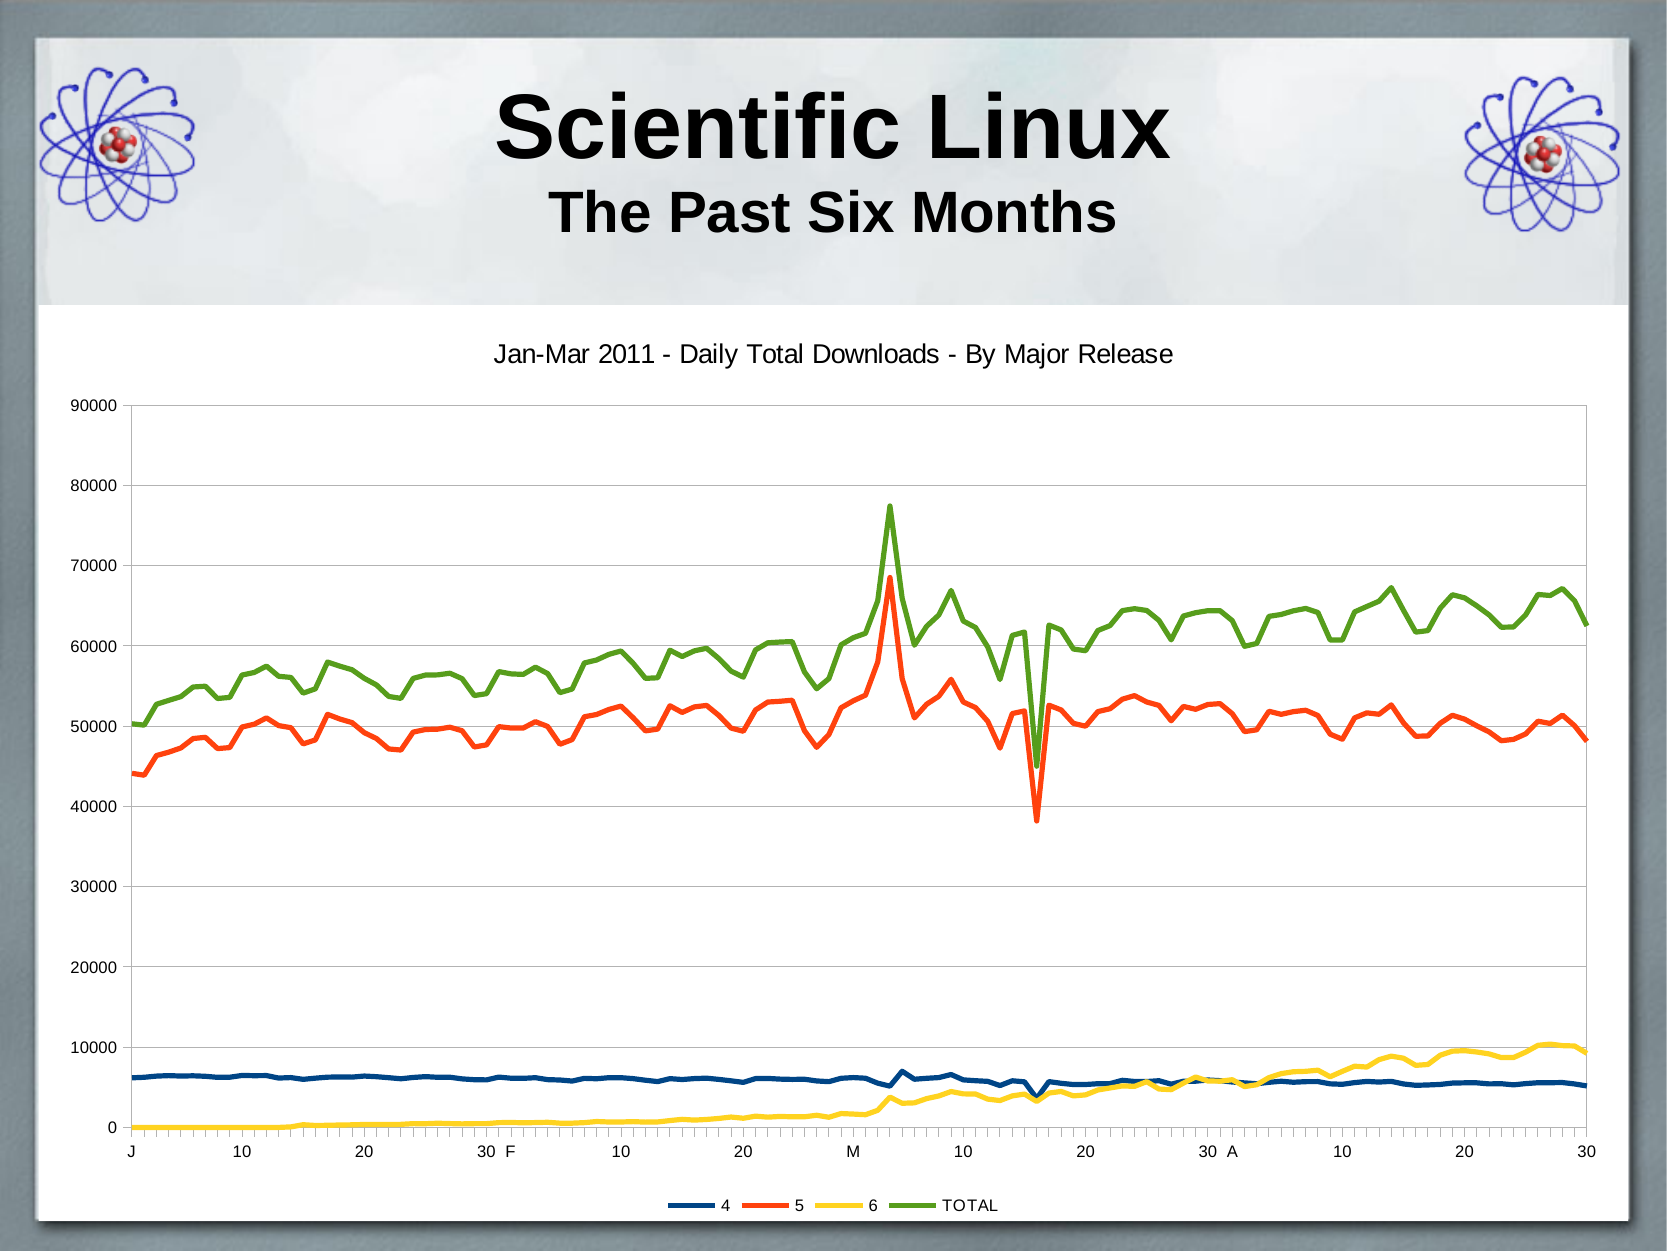

# Scientific Linux The Past Six Months
### Chart: Jan-Mar 2011 - Daily Total Downloads - By Major Release
| Category | 4 | 5 | 6 | TOTAL |
|---|---|---|---|---|
| J | 6177.0 | 44124.0 | 0.0 | 50301.0 |
| | 6245.0 | 43886.0 | 0.0 | 50131.0 |
| | 6389.0 | 46345.0 | 0.0 | 52734.0 |
| | 6451.0 | 46766.0 | 0.0 | 53217.0 |
| | 6397.0 | 47290.0 | 0.0 | 53687.0 |
| | 6428.0 | 48461.0 | 0.0 | 54889.0 |
| | 6372.0 | 48614.0 | 0.0 | 54986.0 |
| | 6239.0 | 47214.0 | 0.0 | 53453.0 |
| | 6254.0 | 47336.0 | 0.0 | 53590.0 |
| 10 | 6475.0 | 49896.0 | 0.0 | 56371.0 |
| | 6446.0 | 50253.0 | 0.0 | 56699.0 |
| | 6460.0 | 51035.0 | 0.0 | 57495.0 |
| | 6150.0 | 50071.0 | 0.0 | 56221.0 |
| | 6208.0 | 49815.0 | 59.0 | 56082.0 |
| | 5987.0 | 47794.0 | 337.0 | 54118.0 |
| | 6131.0 | 48290.0 | 238.0 | 54659.0 |
| | 6257.0 | 51478.0 | 259.0 | 57994.0 |
| | 6285.0 | 50901.0 | 299.0 | 57485.0 |
| | 6266.0 | 50452.0 | 317.0 | 57035.0 |
| 20 | 6401.0 | 49201.0 | 367.0 | 55969.0 |
| | 6314.0 | 48464.0 | 366.0 | 55144.0 |
| | 6196.0 | 47168.0 | 349.0 | 53713.0 |
| | 6058.0 | 47026.0 | 379.0 | 53463.0 |
| | 6221.0 | 49267.0 | 466.0 | 55954.0 |
| | 6328.0 | 49589.0 | 459.0 | 56376.0 |
| | 6241.0 | 49634.0 | 520.0 | 56395.0 |
| | 6254.0 | 49873.0 | 478.0 | 56605.0 |
| | 6049.0 | 49436.0 | 437.0 | 55922.0 |
| | 5940.0 | 47411.0 | 470.0 | 53821.0 |
| 30 | 5918.0 | 47674.0 | 466.0 | 54058.0 |
| | 6269.0 | 49948.0 | 591.0 | 56808.0 |
| F | 6129.0 | 49775.0 | 616.0 | 56520.0 |
| | 6113.0 | 49771.0 | 572.0 | 56456.0 |
| | 6196.0 | 50568.0 | 598.0 | 57362.0 |
| | 5951.0 | 49964.0 | 640.0 | 56555.0 |
| | 5905.0 | 47749.0 | 526.0 | 54180.0 |
| | 5776.0 | 48331.0 | 525.0 | 54632.0 |
| | 6110.0 | 51180.0 | 591.0 | 57881.0 |
| | 6060.0 | 51457.0 | 734.0 | 58251.0 |
| | 6192.0 | 52085.0 | 674.0 | 58951.0 |
| 10 | 6189.0 | 52509.0 | 676.0 | 59374.0 |
| | 6072.0 | 51035.0 | 716.0 | 57823.0 |
| | 5879.0 | 49421.0 | 658.0 | 55958.0 |
| | 5709.0 | 49640.0 | 683.0 | 56032.0 |
| | 6076.0 | 52549.0 | 849.0 | 59474.0 |
| | 5965.0 | 51713.0 | 1008.0 | 58686.0 |
| | 6081.0 | 52405.0 | 908.0 | 59394.0 |
| | 6131.0 | 52593.0 | 993.0 | 59717.0 |
| | 5977.0 | 51338.0 | 1112.0 | 58427.0 |
| | 5804.0 | 49767.0 | 1293.0 | 56864.0 |
| 20 | 5612.0 | 49367.0 | 1137.0 | 56116.0 |
| | 6084.0 | 52023.0 | 1400.0 | 59507.0 |
| | 6103.0 | 53008.0 | 1279.0 | 60390.0 |
| | 6014.0 | 53106.0 | 1365.0 | 60485.0 |
| | 5979.0 | 53242.0 | 1322.0 | 60543.0 |
| | 6001.0 | 49439.0 | 1323.0 | 56763.0 |
| | 5789.0 | 47364.0 | 1513.0 | 54666.0 |
| | 5701.0 | 48963.0 | 1265.0 | 55929.0 |
| | 6117.0 | 52294.0 | 1727.0 | 60138.0 |
| M | 6208.0 | 53163.0 | 1658.0 | 61029.0 |
| | 6125.0 | 53872.0 | 1581.0 | 61578.0 |
| | 5505.0 | 58002.0 | 2127.0 | 65634.0 |
| | 5137.0 | 68530.0 | 3772.0 | 77439.0 |
| | 6997.0 | 55926.0 | 3009.0 | 65932.0 |
| | 6002.0 | 51032.0 | 3056.0 | 60090.0 |
| | 6121.0 | 52739.0 | 3591.0 | 62451.0 |
| | 6205.0 | 53735.0 | 3922.0 | 63862.0 |
| | 6591.0 | 55851.0 | 4474.0 | 66916.0 |
| 10 | 5918.0 | 53018.0 | 4174.0 | 63110.0 |
| | 5819.0 | 52317.0 | 4160.0 | 62296.0 |
| | 5736.0 | 50610.0 | 3523.0 | 59869.0 |
| | 5213.0 | 47263.0 | 3346.0 | 55822.0 |
| | 5808.0 | 51578.0 | 3924.0 | 61310.0 |
| | 5680.0 | 51907.0 | 4153.0 | 61740.0 |
| | 3607.0 | 38180.0 | 3224.0 | 45011.0 |
| | 5704.0 | 52618.0 | 4281.0 | 62603.0 |
| | 5492.0 | 52026.0 | 4476.0 | 61994.0 |
| | 5342.0 | 50356.0 | 3924.0 | 59622.0 |
| 20 | 5347.0 | 50001.0 | 4054.0 | 59402.0 |
| | 5443.0 | 51815.0 | 4661.0 | 61919.0 |
| | 5453.0 | 52176.0 | 4911.0 | 62540.0 |
| | 5869.0 | 53365.0 | 5167.0 | 64401.0 |
| | 5720.0 | 53811.0 | 5111.0 | 64642.0 |
| | 5712.0 | 53015.0 | 5700.0 | 64427.0 |
| | 5819.0 | 52594.0 | 4777.0 | 63190.0 |
| | 5382.0 | 50676.0 | 4701.0 | 60759.0 |
| | 5752.0 | 52466.0 | 5517.0 | 63735.0 |
| | 5759.0 | 52108.0 | 6278.0 | 64145.0 |
| 30 | 5906.0 | 52708.0 | 5777.0 | 64391.0 |
| | 5828.0 | 52809.0 | 5757.0 | 64394.0 |
| A | 5659.0 | 51554.0 | 5939.0 | 63152.0 |
| | 5548.0 | 49327.0 | 5082.0 | 59957.0 |
| | 5445.0 | 49549.0 | 5317.0 | 60311.0 |
| | 5615.0 | 51862.0 | 6209.0 | 63686.0 |
| | 5751.0 | 51476.0 | 6700.0 | 63927.0 |
| | 5629.0 | 51819.0 | 6934.0 | 64382.0 |
| | 5699.0 | 51984.0 | 6990.0 | 64673.0 |
| | 5710.0 | 51332.0 | 7126.0 | 64168.0 |
| | 5428.0 | 49005.0 | 6307.0 | 60740.0 |
| 10 | 5371.0 | 48373.0 | 6991.0 | 60735.0 |
| | 5584.0 | 51035.0 | 7626.0 | 64245.0 |
| | 5730.0 | 51665.0 | 7520.0 | 64915.0 |
| | 5648.0 | 51488.0 | 8441.0 | 65577.0 |
| | 5736.0 | 52659.0 | 8875.0 | 67270.0 |
| | 5409.0 | 50410.0 | 8622.0 | 64441.0 |
| | 5243.0 | 48748.0 | 7733.0 | 61724.0 |
| | 5288.0 | 48785.0 | 7843.0 | 61916.0 |
| | 5354.0 | 50359.0 | 8986.0 | 64699.0 |
| | 5523.0 | 51363.0 | 9495.0 | 66381.0 |
| 20 | 5556.0 | 50875.0 | 9563.0 | 65994.0 |
| | 5549.0 | 50047.0 | 9396.0 | 64992.0 |
| | 5422.0 | 49293.0 | 9156.0 | 63871.0 |
| | 5445.0 | 48192.0 | 8700.0 | 62337.0 |
| | 5303.0 | 48359.0 | 8705.0 | 62367.0 |
| | 5460.0 | 49045.0 | 9387.0 | 63892.0 |
| | 5569.0 | 50628.0 | 10224.0 | 66421.0 |
| | 5565.0 | 50338.0 | 10380.0 | 66283.0 |
| | 5591.0 | 51386.0 | 10188.0 | 67165.0 |
| | 5412.0 | 50053.0 | 10143.0 | 65608.0 |
| 30 | 5162.0 | 48107.0 | 9228.0 | 62497.0 |